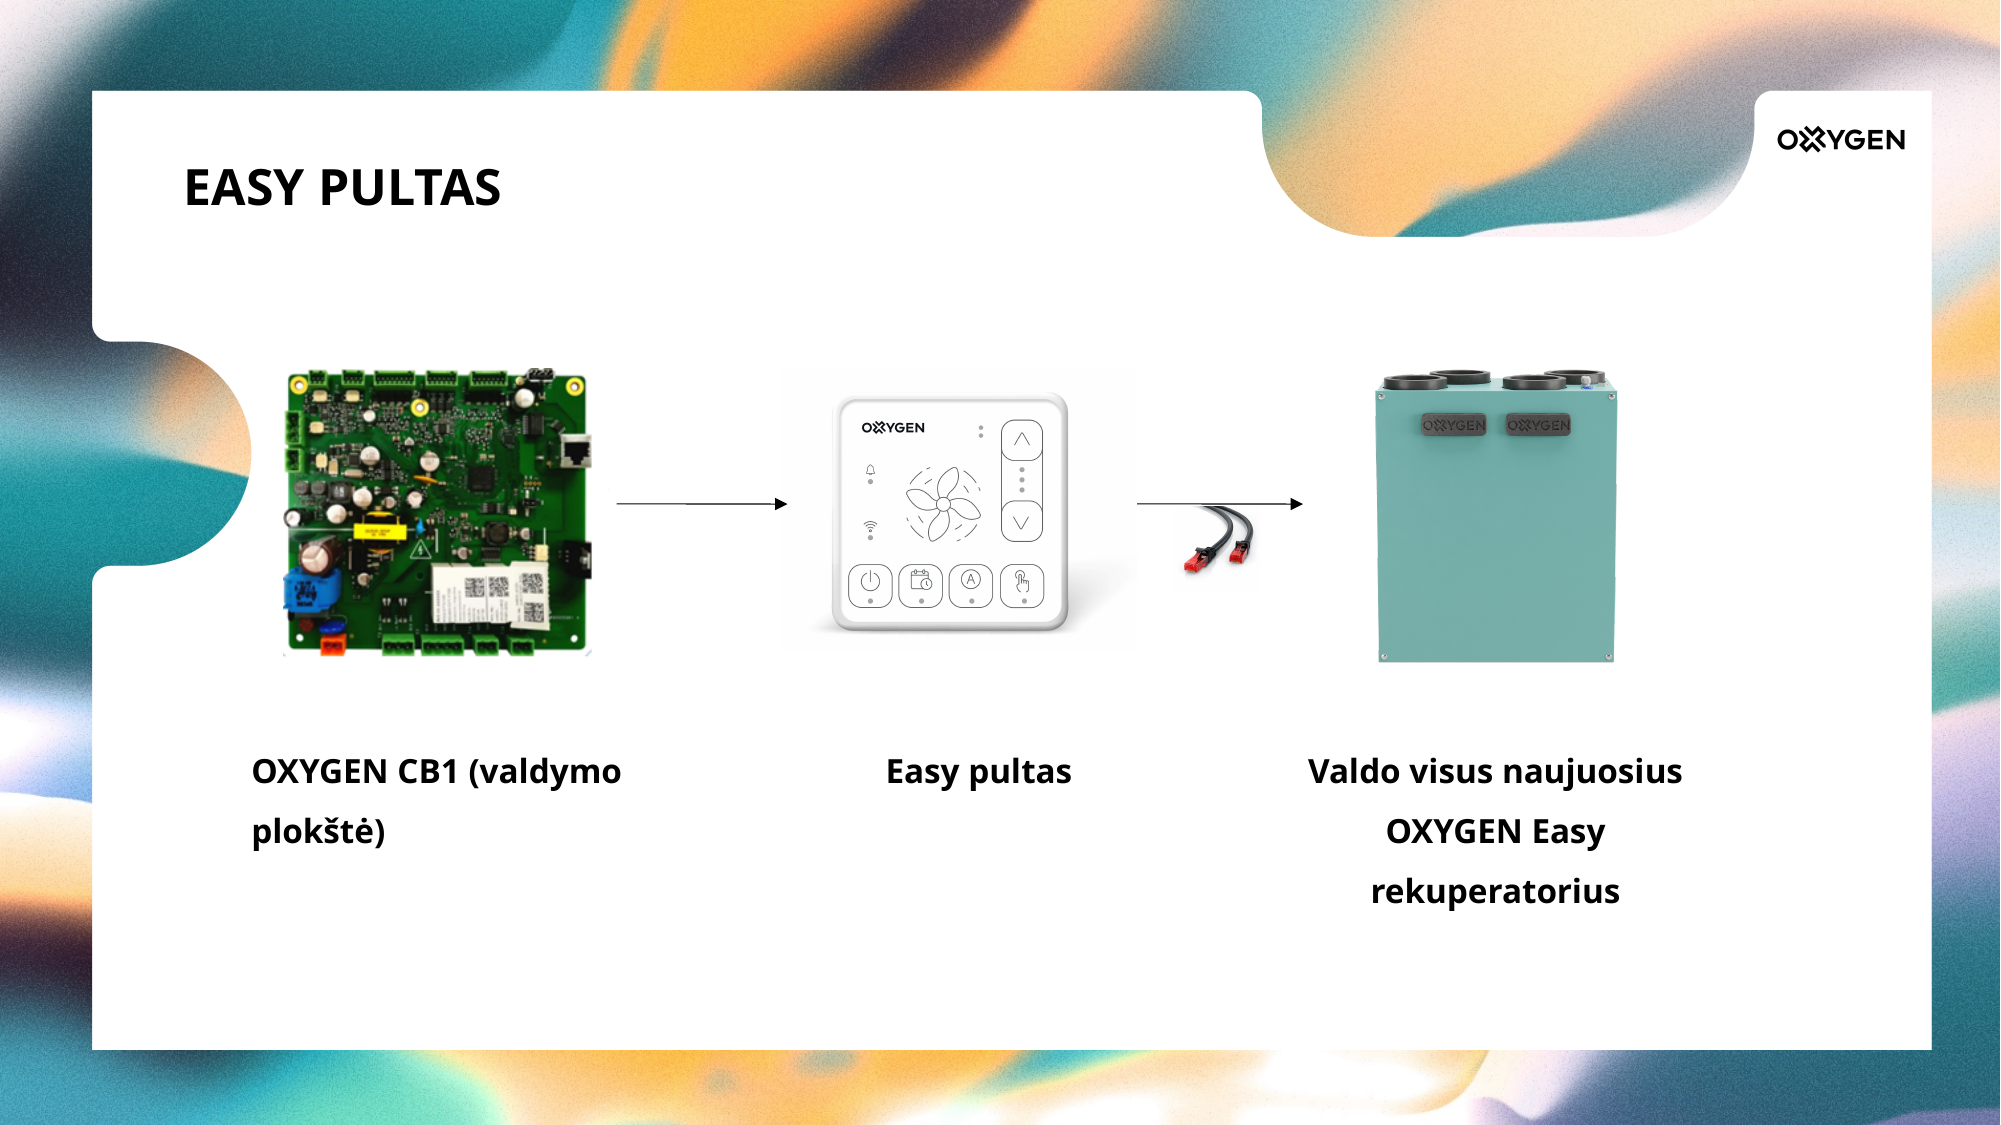

EASY PULTAS
OXYGEN CB1 (valdymo plokštė)
Easy pultas
Valdo visus naujuosius OXYGEN Easy rekuperatorius